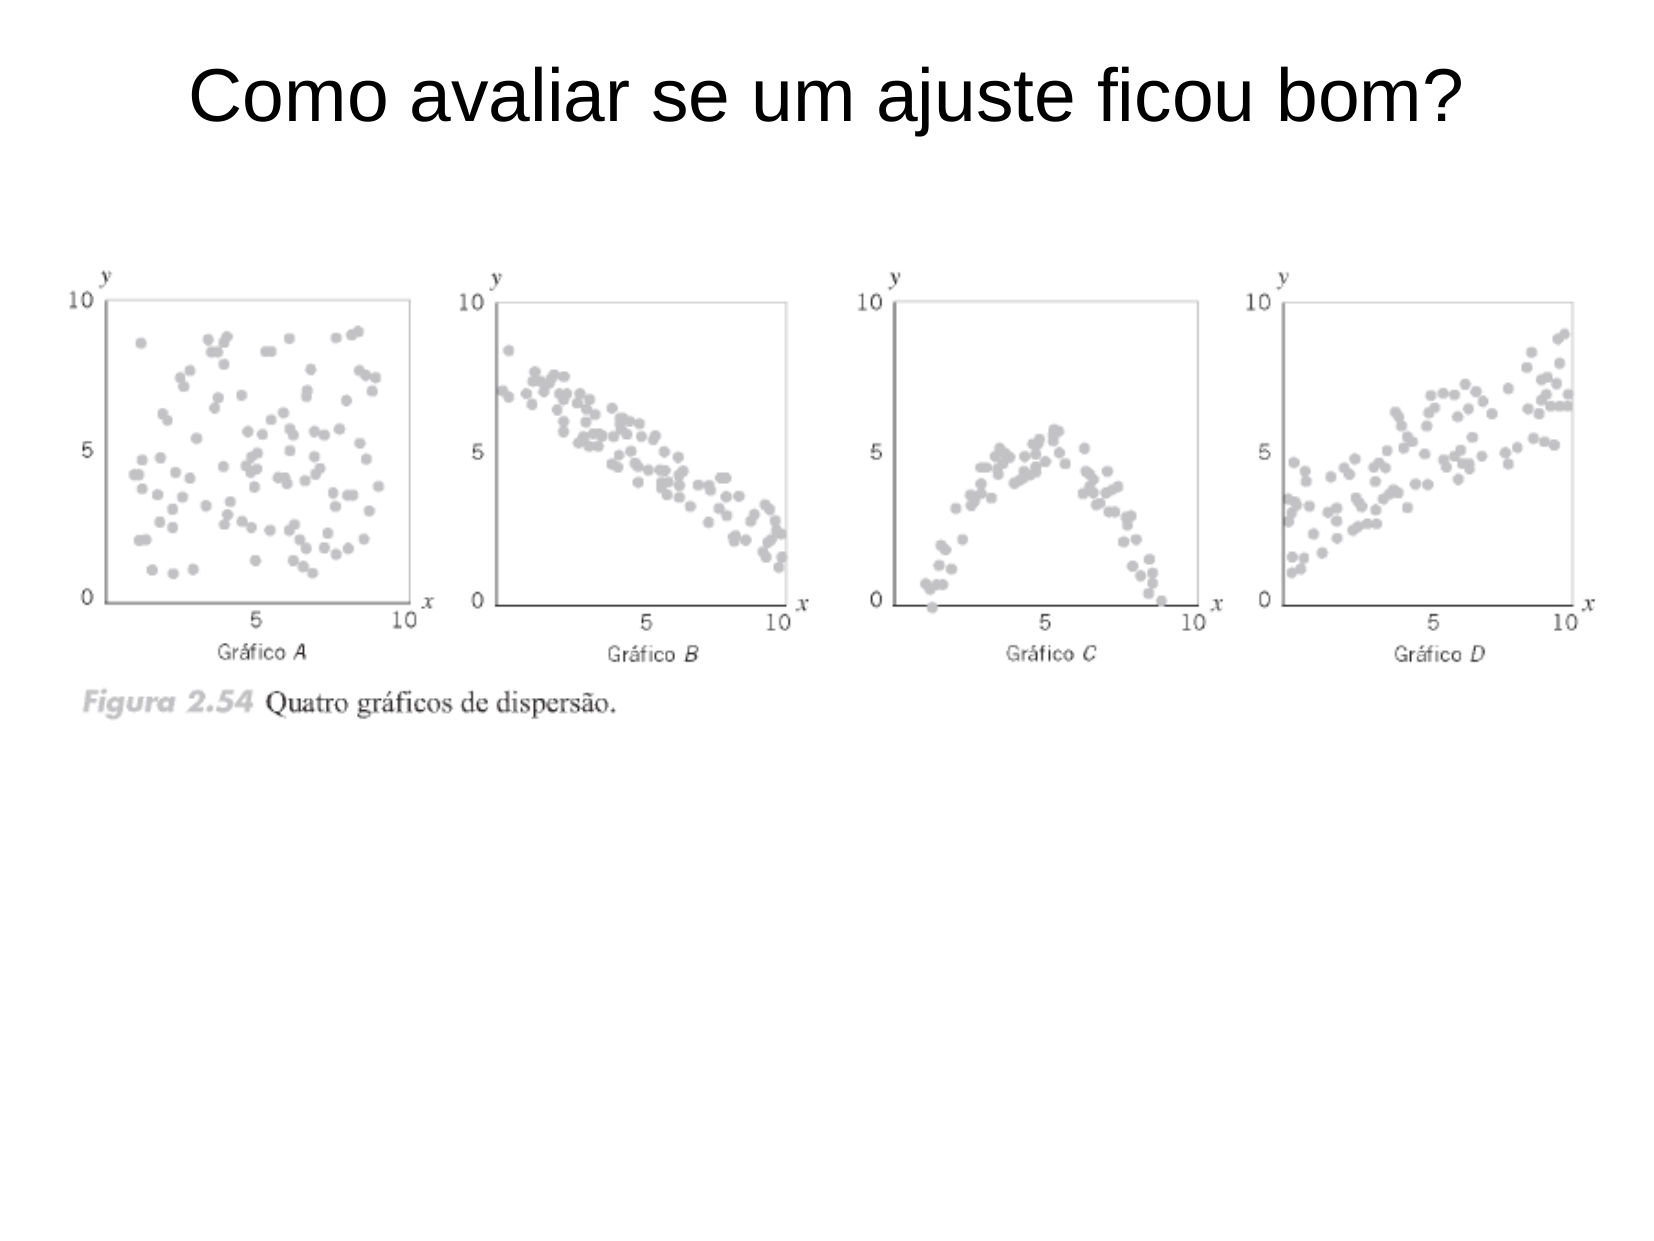

# Como avaliar se um ajuste ficou bom?